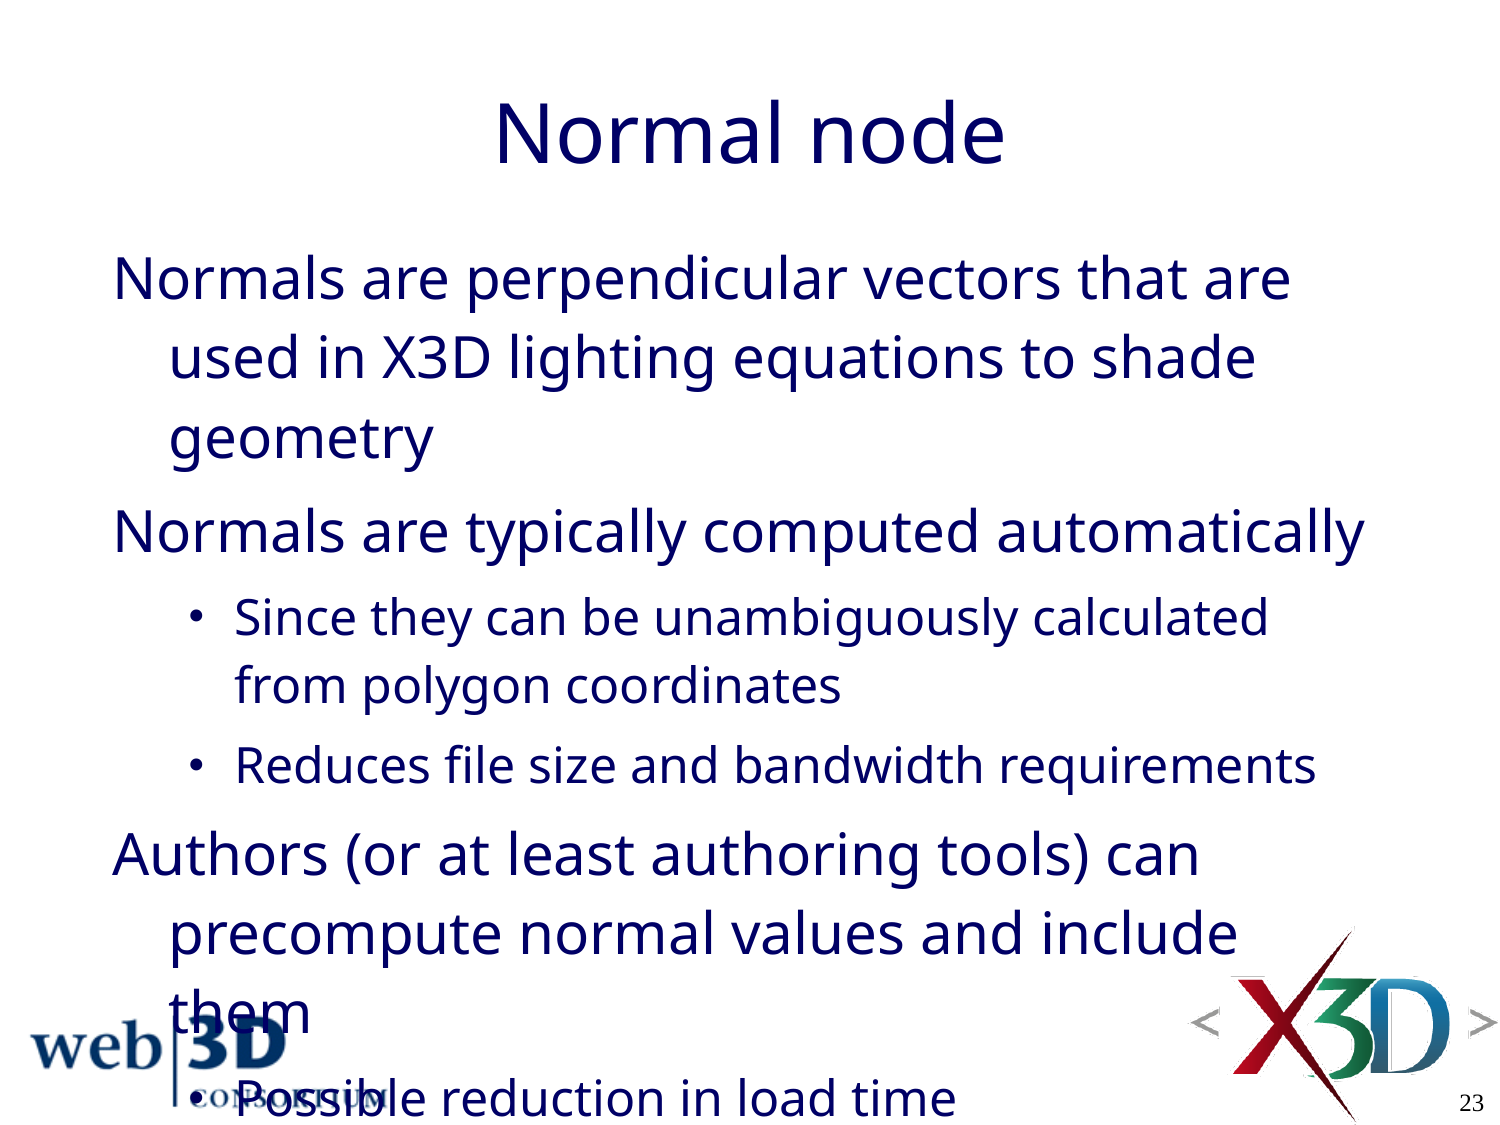

# Normal node
Normals are perpendicular vectors that are used in X3D lighting equations to shade geometry
Normals are typically computed automatically
Since they can be unambiguously calculated from polygon coordinates
Reduces file size and bandwidth requirements
Authors (or at least authoring tools) can precompute normal values and include them
Possible reduction in load time
Can enable application of special effects